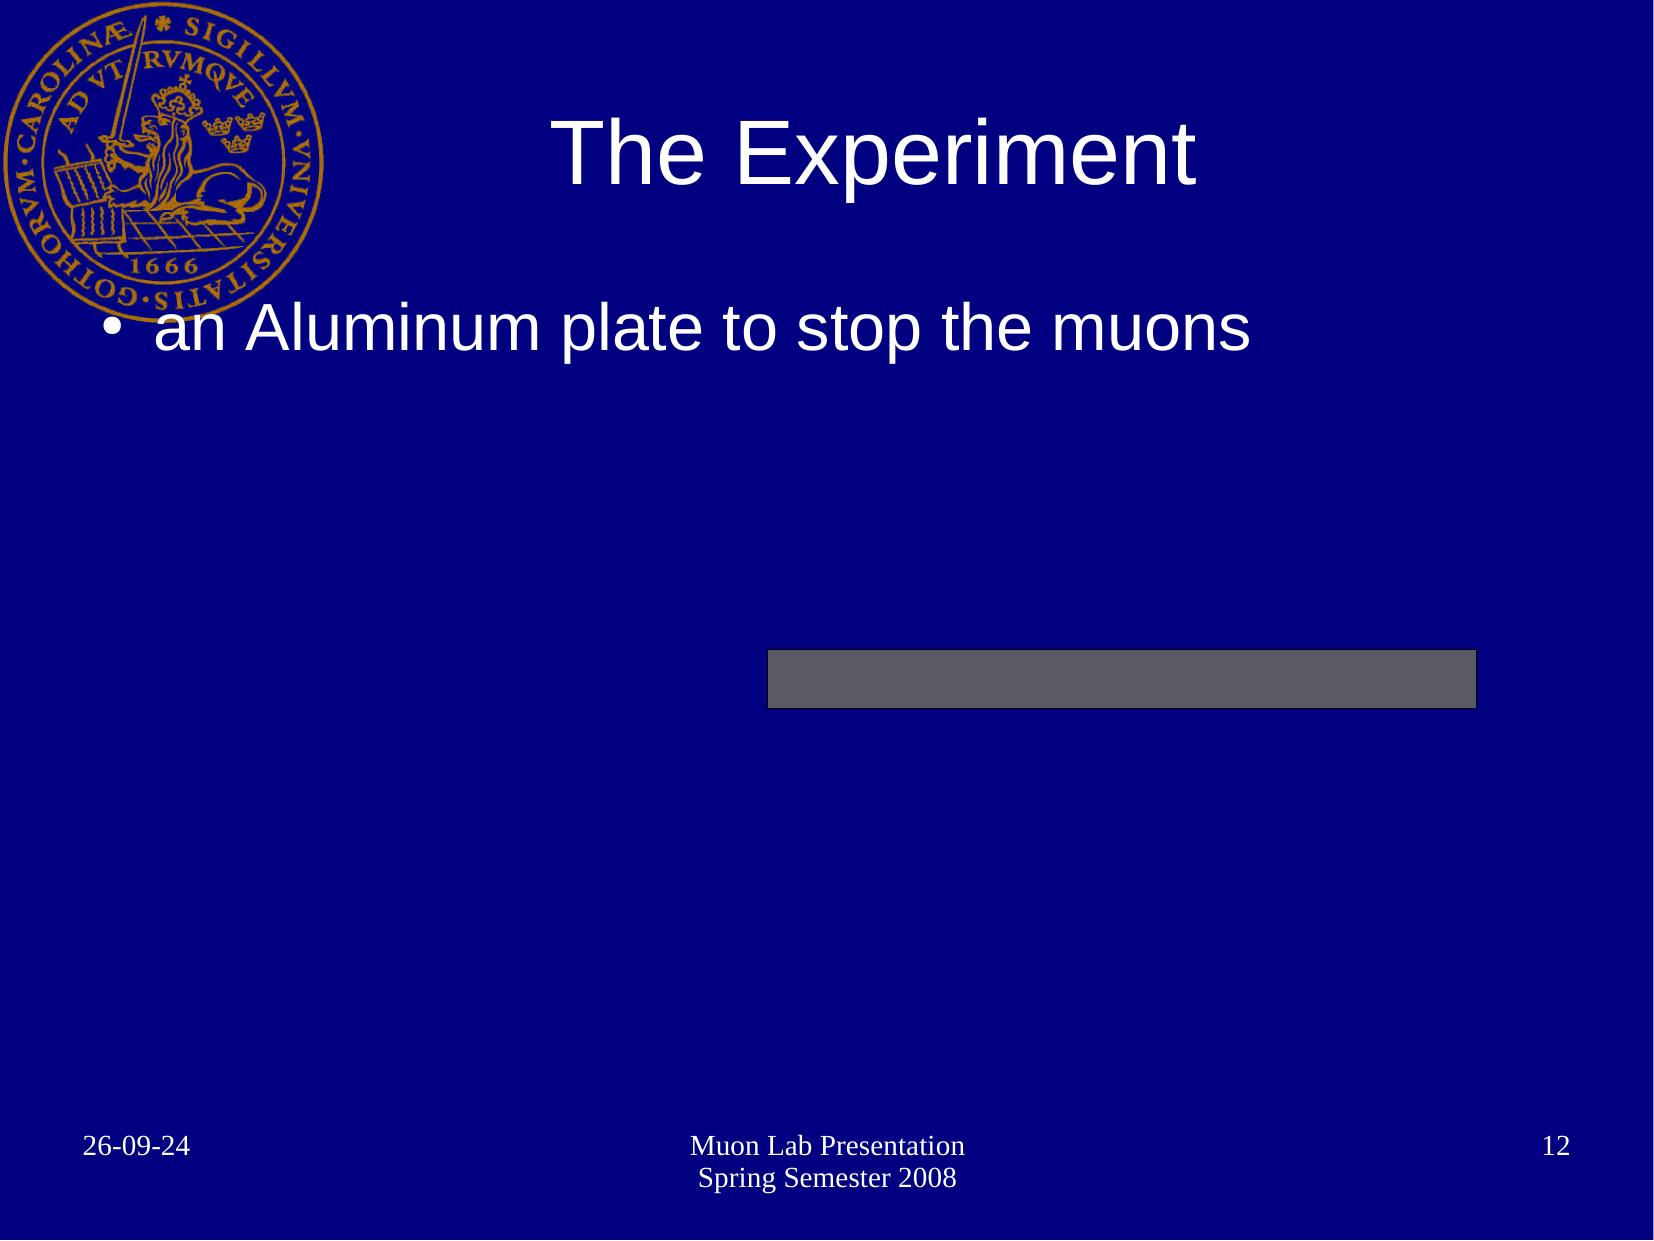

# The Experiment
an Aluminum plate to stop the muons
12